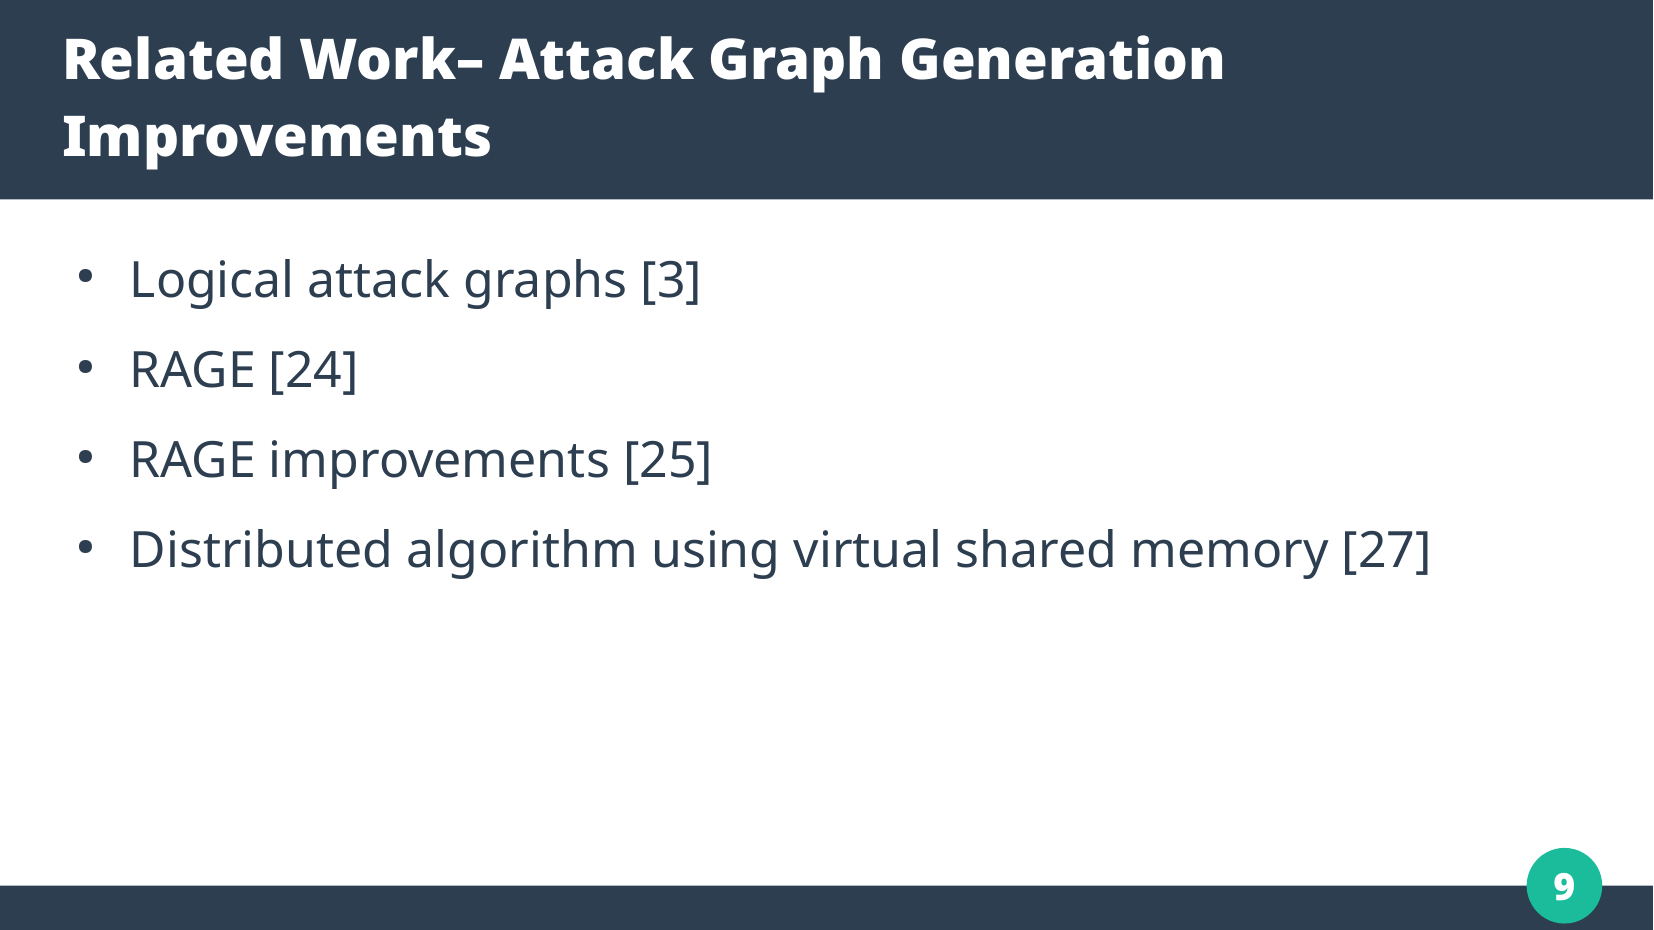

# Related Work– Attack Graph Generation Improvements
Logical attack graphs [3]
RAGE [24]
RAGE improvements [25]
Distributed algorithm using virtual shared memory [27]